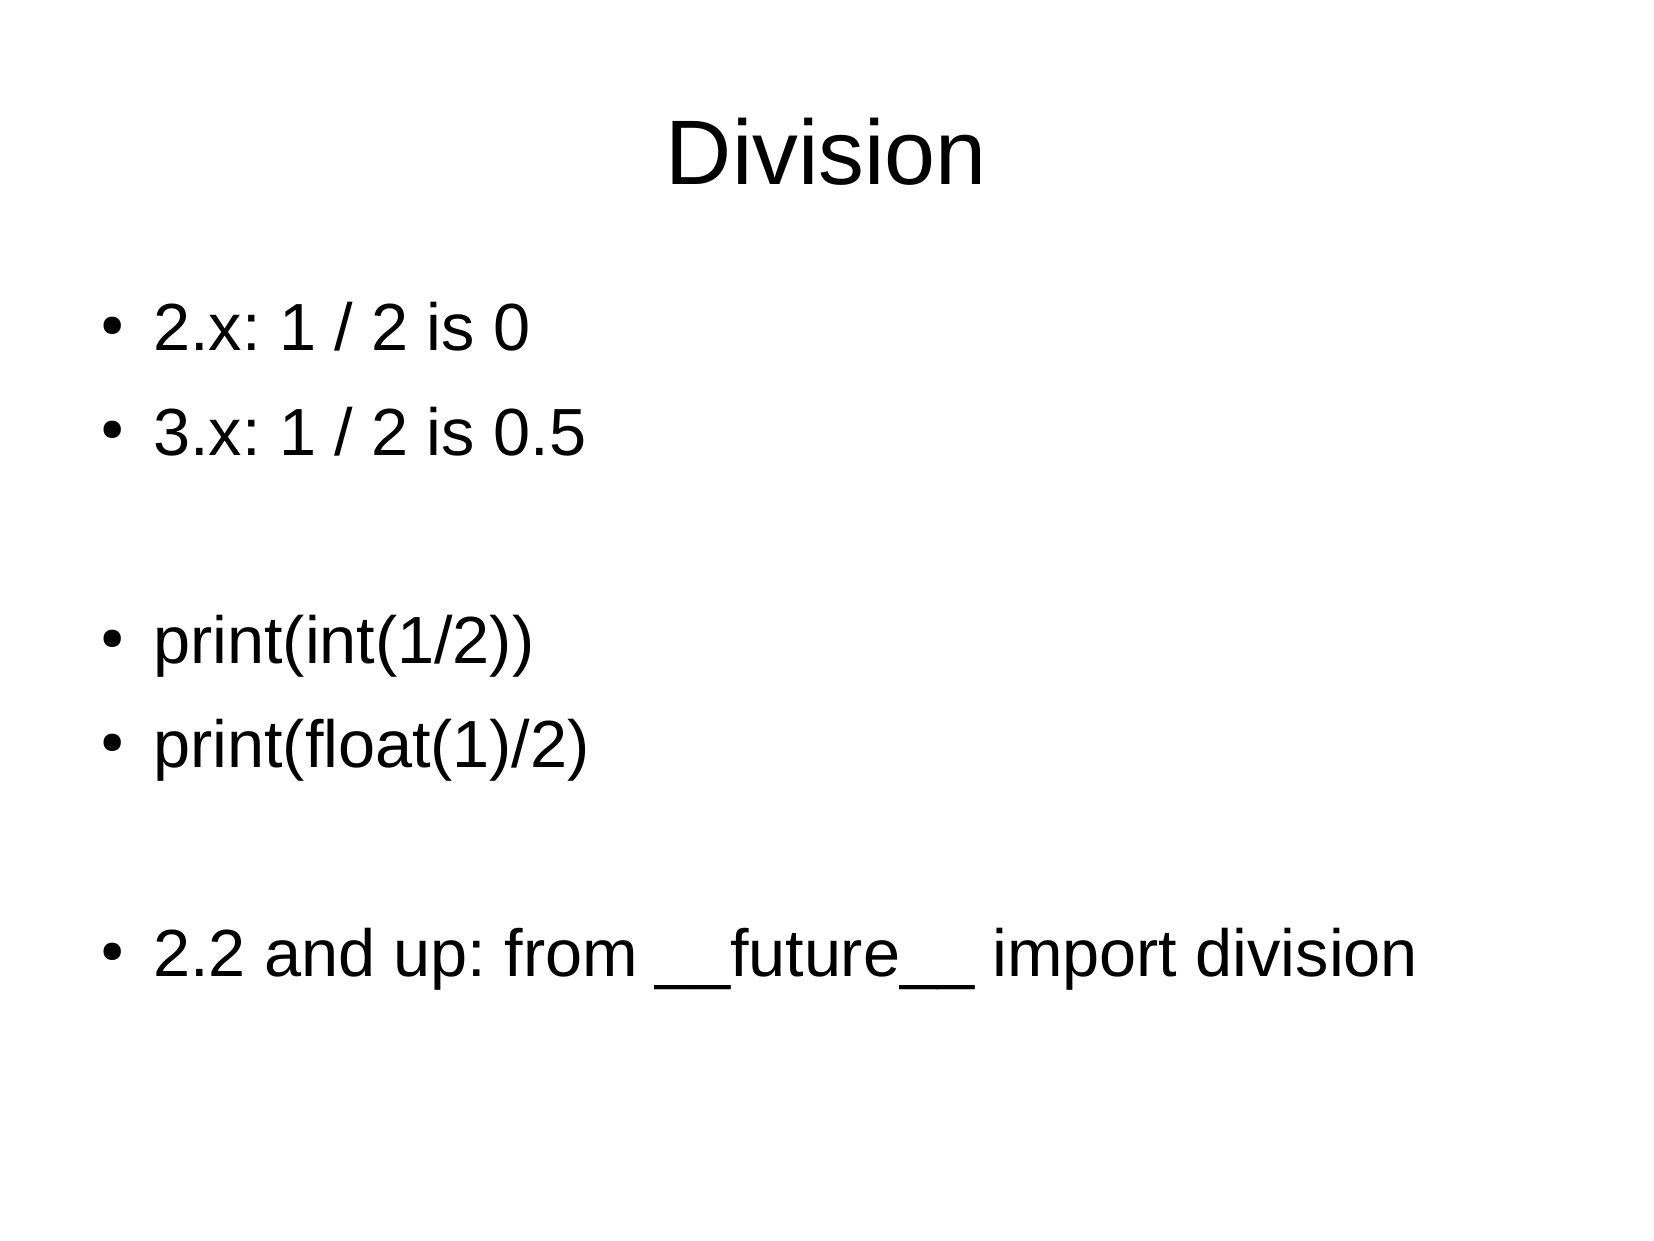

# Division
2.x: 1 / 2 is 0
3.x: 1 / 2 is 0.5
print(int(1/2))
print(float(1)/2)
2.2 and up: from __future__ import division